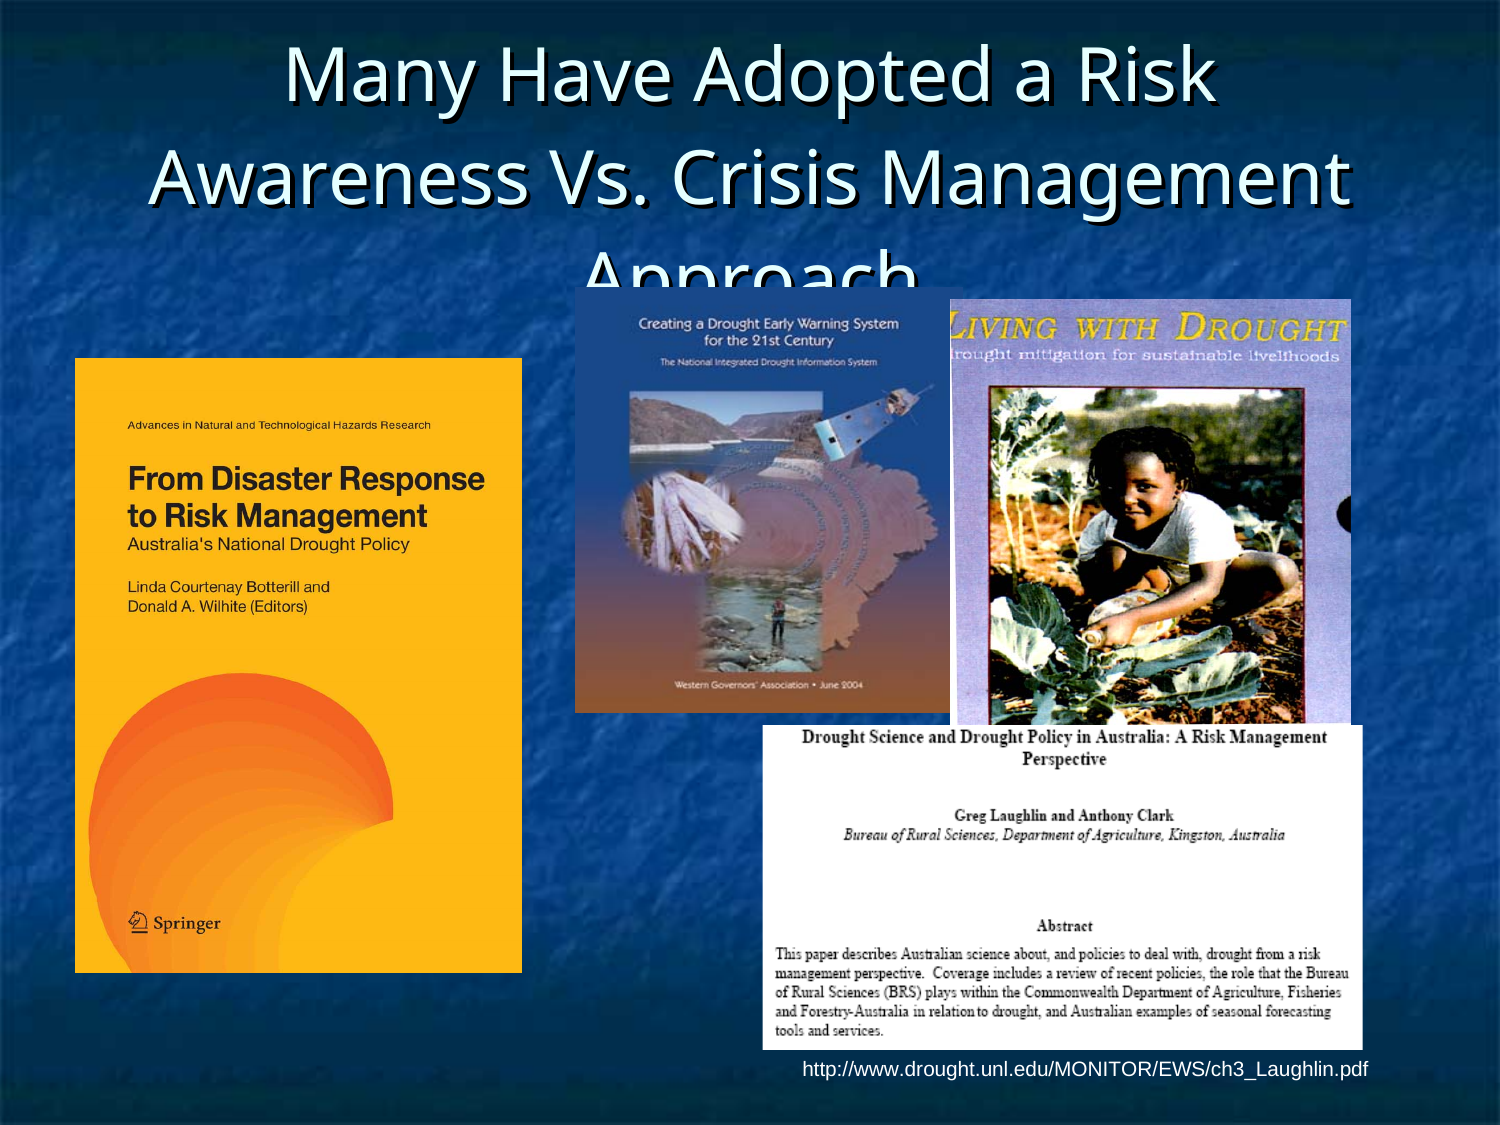

Many Have Adopted a Risk Awareness Vs. Crisis Management Approach
http://www.drought.unl.edu/MONITOR/EWS/ch3_Laughlin.pdf